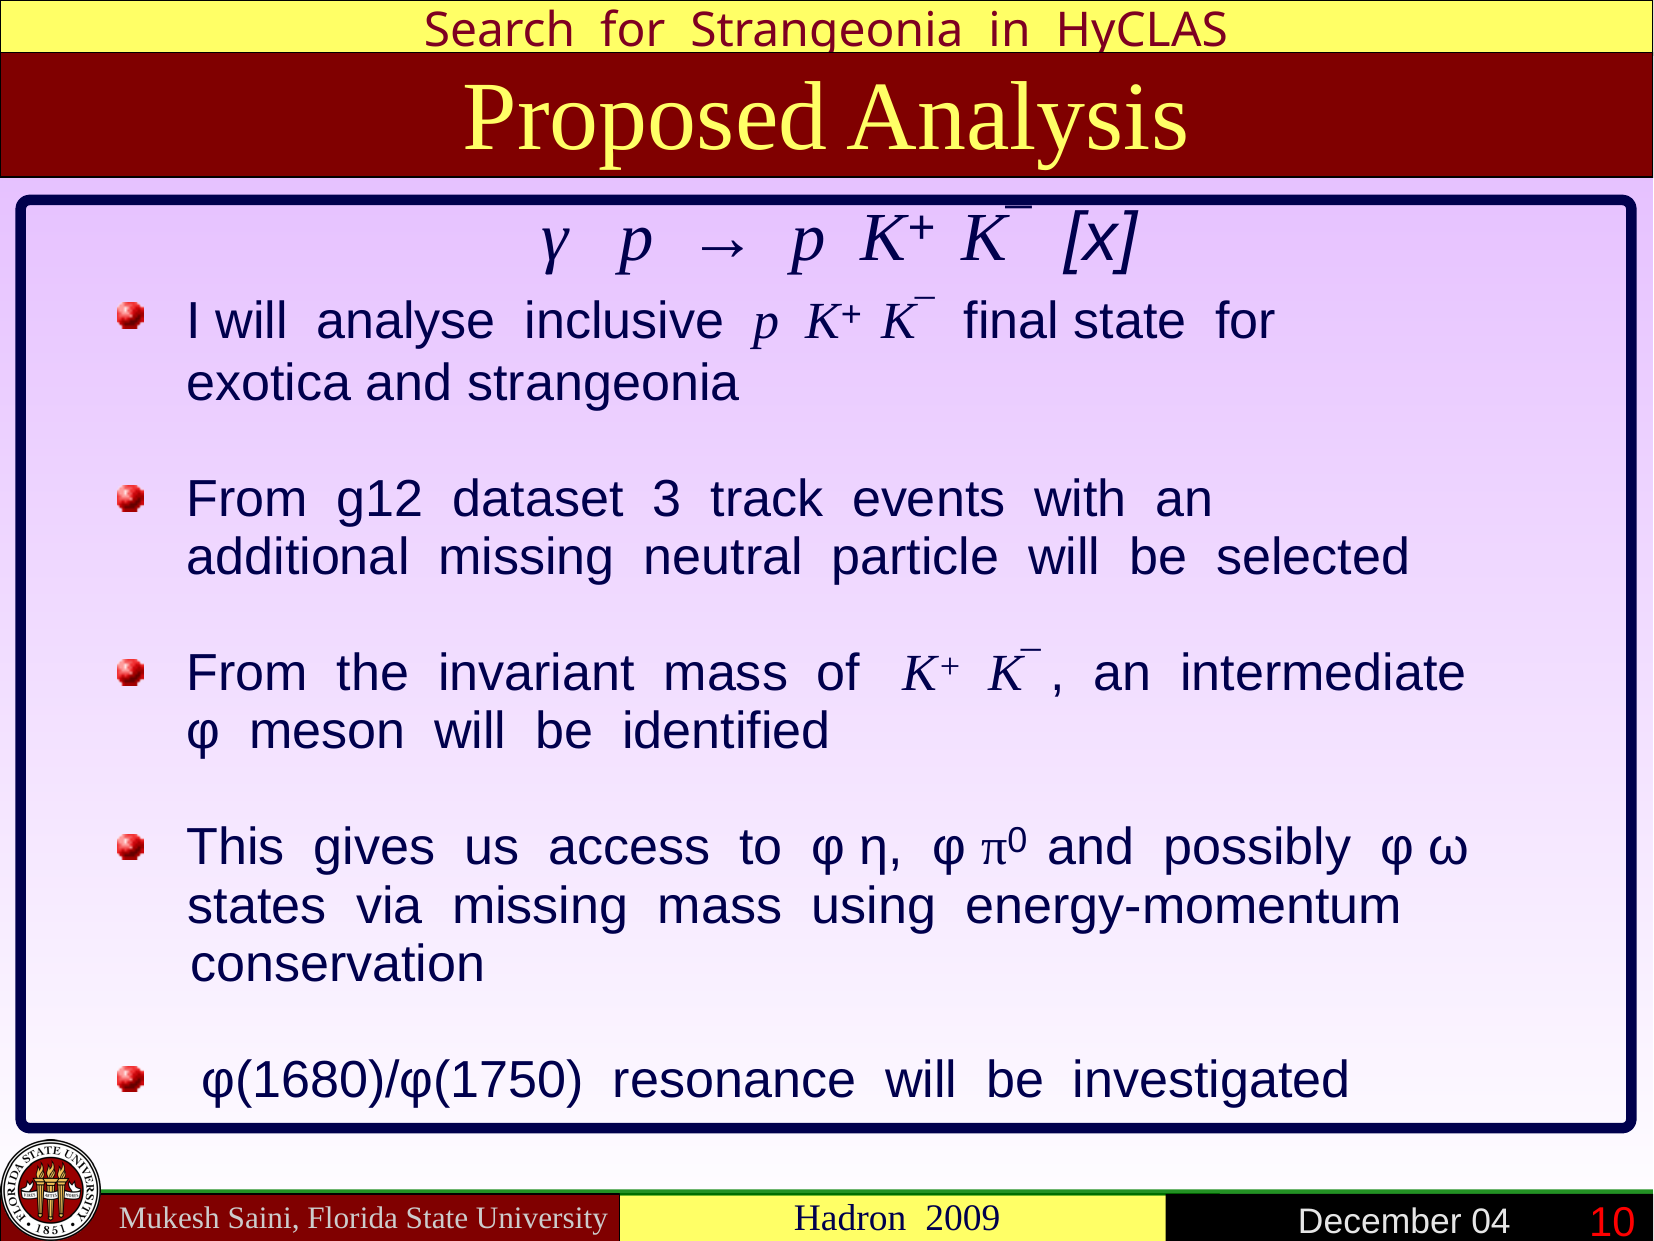

Proposed Analysis
γ p → p K+ K‾ [x]
 I will analyse inclusive p K+ K‾ final state for
 exotica and strangeonia
 From g12 dataset 3 track events with an
 additional missing neutral particle will be selected
 From the invariant mass of K+ K‾ , an intermediate
 φ meson will be identified
 This gives us access to φ η, φ π0 and possibly φ ω
 states via missing mass using energy-momentum conservation
 φ(1680)/φ(1750) resonance will be investigated